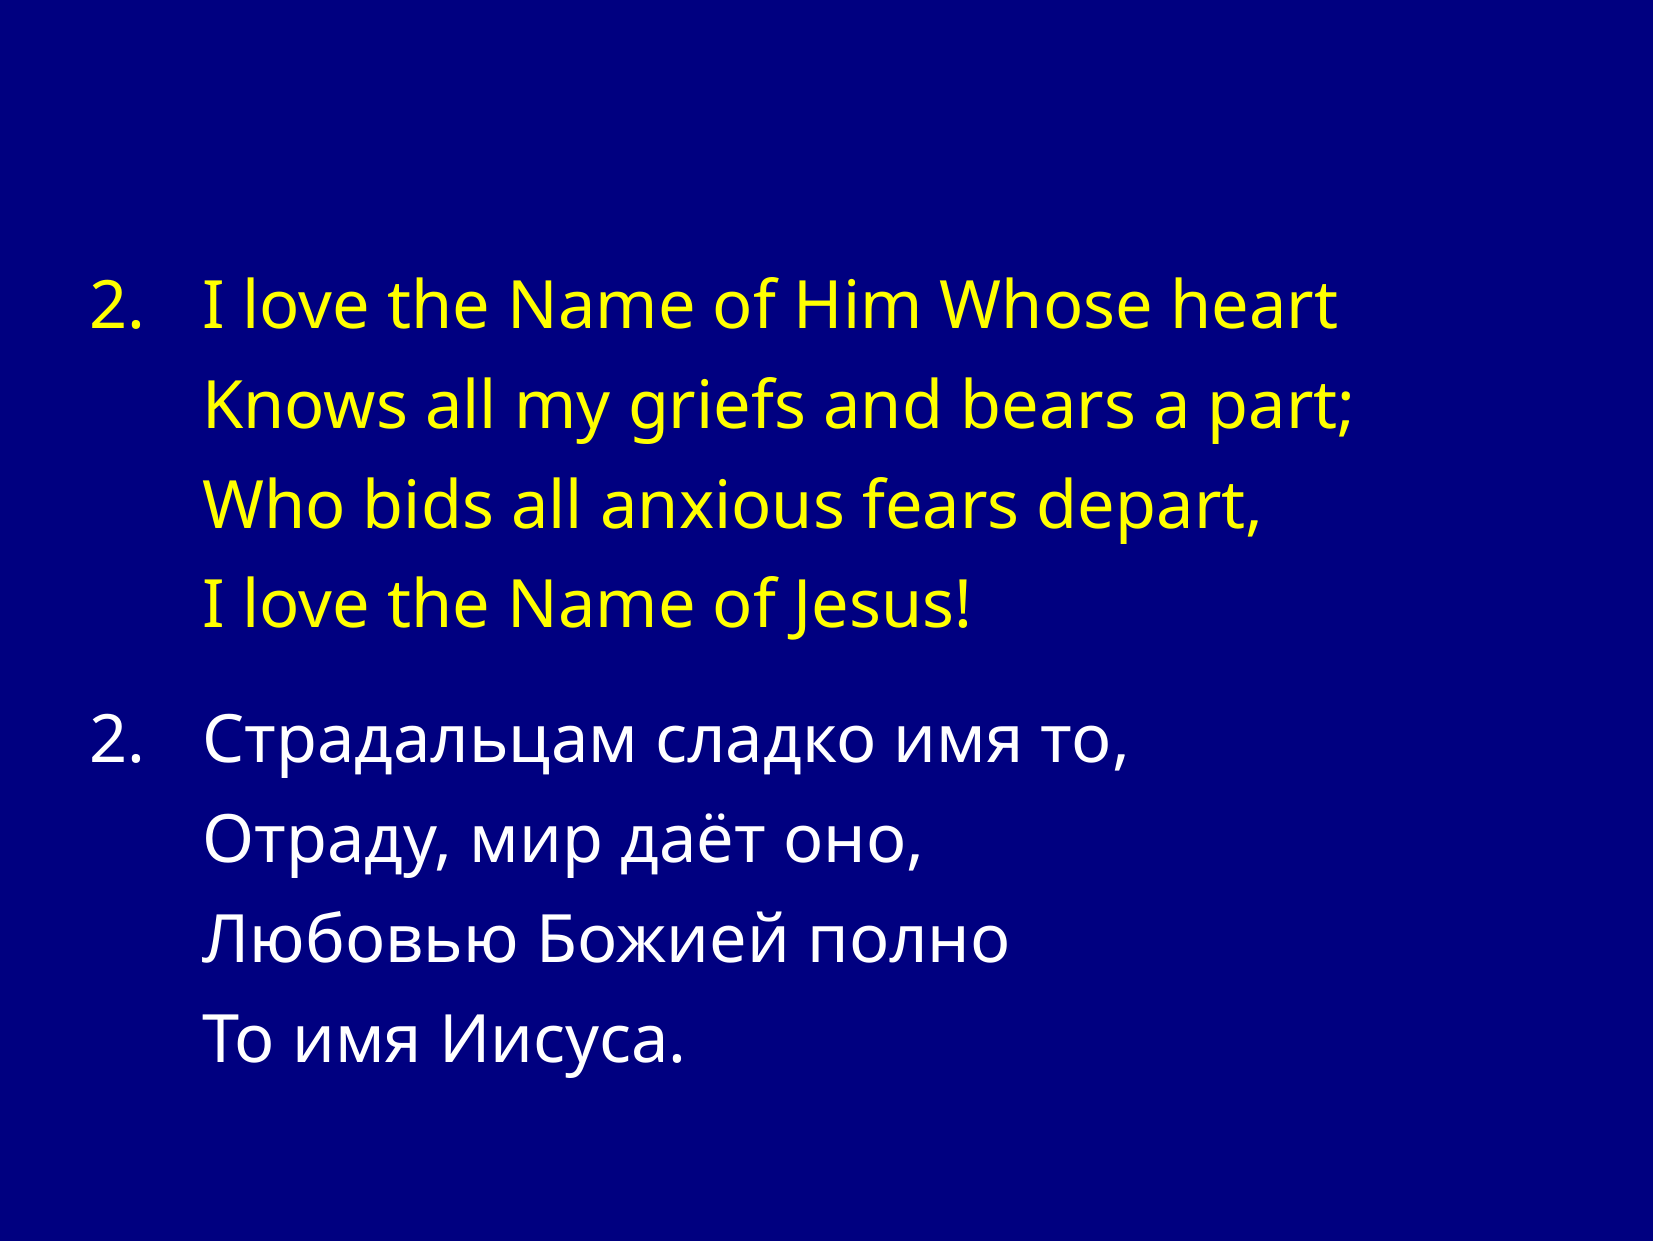

2.	I love the Name of Him Whose heart
	Knows all my griefs and bears a part;
	Who bids all anxious fears depart,
	I love the Name of Jesus!
2.	Страдальцам сладко имя то,
	Отраду, мир даёт оно,
	Любовью Божией полно
	То имя Иисуса.